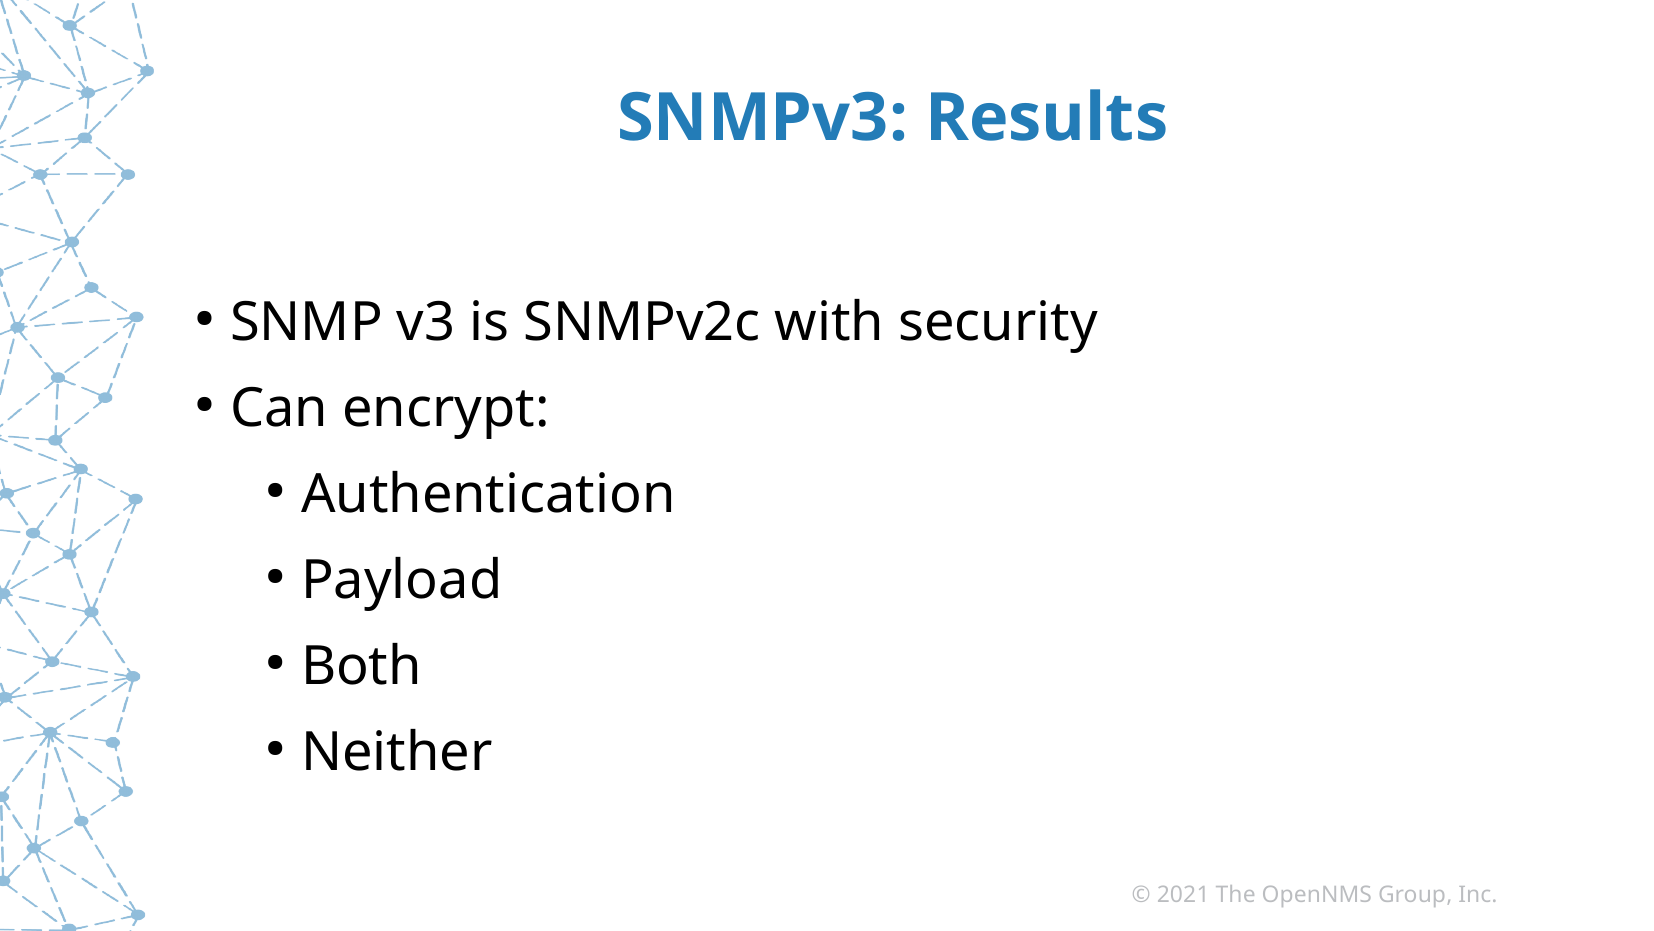

# SNMPv3: Results
SNMP v3 is SNMPv2c with security
Can encrypt:
Authentication
Payload
Both
Neither